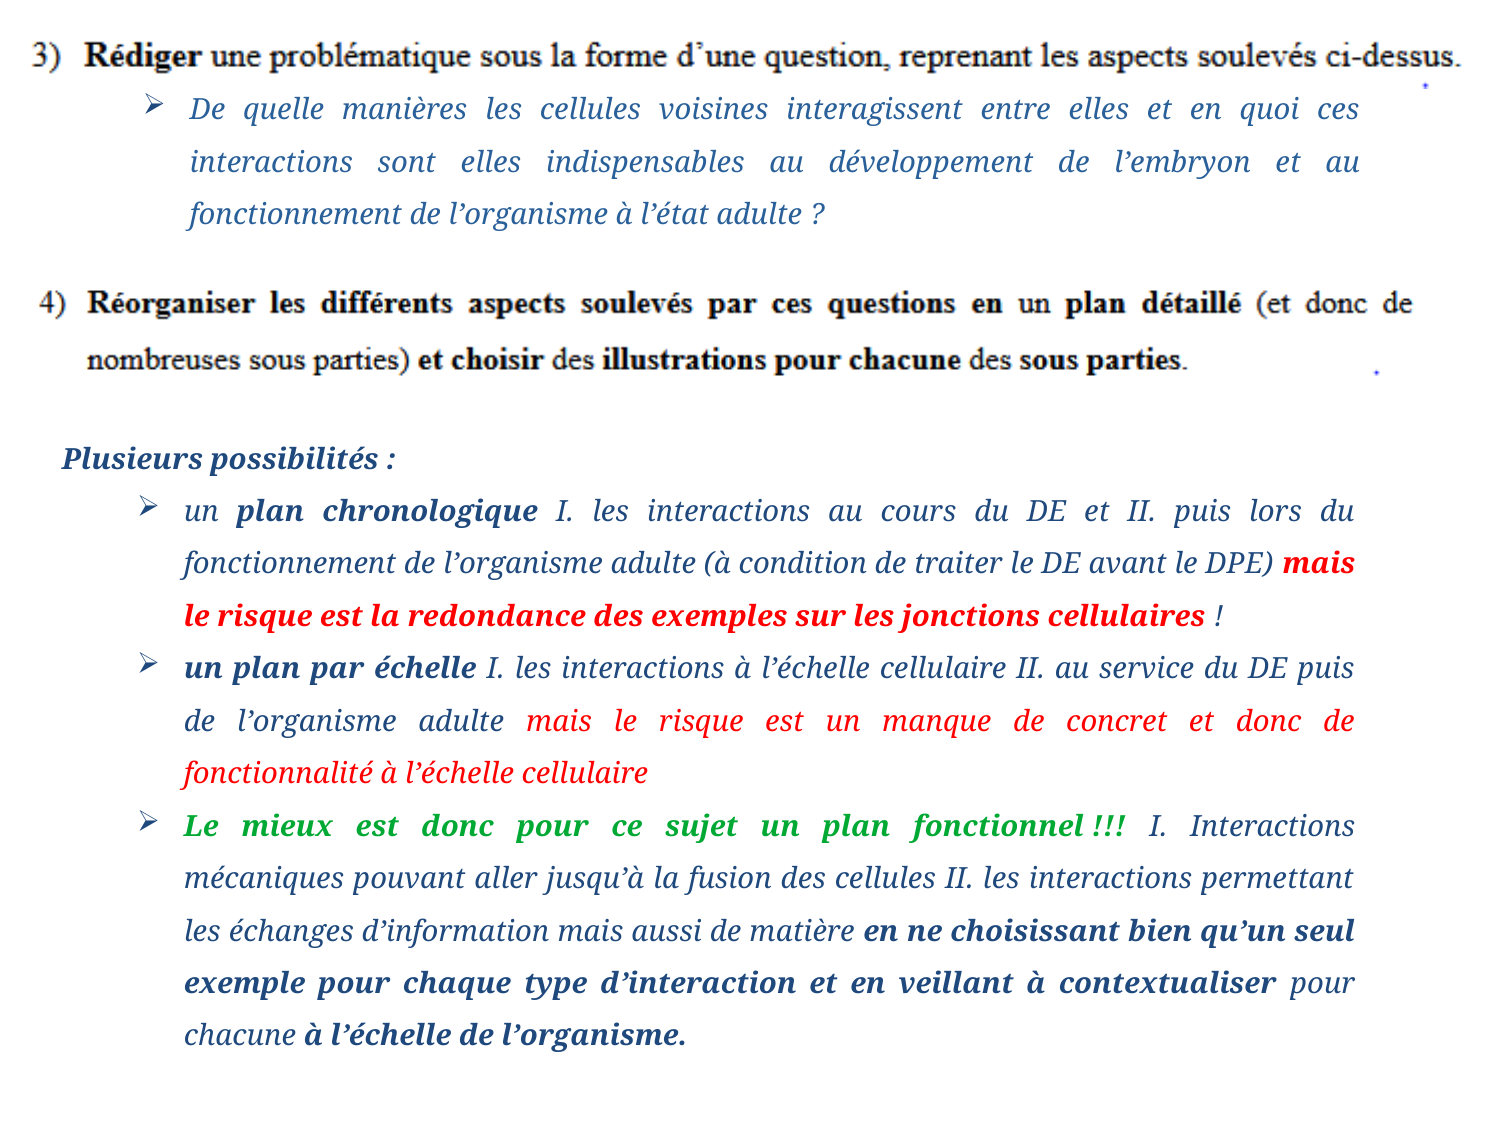

De quelle manières les cellules voisines interagissent entre elles et en quoi ces interactions sont elles indispensables au développement de l’embryon et au fonctionnement de l’organisme à l’état adulte ?
Plusieurs possibilités :
un plan chronologique I. les interactions au cours du DE et II. puis lors du fonctionnement de l’organisme adulte (à condition de traiter le DE avant le DPE) mais le risque est la redondance des exemples sur les jonctions cellulaires !
un plan par échelle I. les interactions à l’échelle cellulaire II. au service du DE puis de l’organisme adulte mais le risque est un manque de concret et donc de fonctionnalité à l’échelle cellulaire
Le mieux est donc pour ce sujet un plan fonctionnel !!! I. Interactions mécaniques pouvant aller jusqu’à la fusion des cellules II. les interactions permettant les échanges d’information mais aussi de matière en ne choisissant bien qu’un seul exemple pour chaque type d’interaction et en veillant à contextualiser pour chacune à l’échelle de l’organisme.